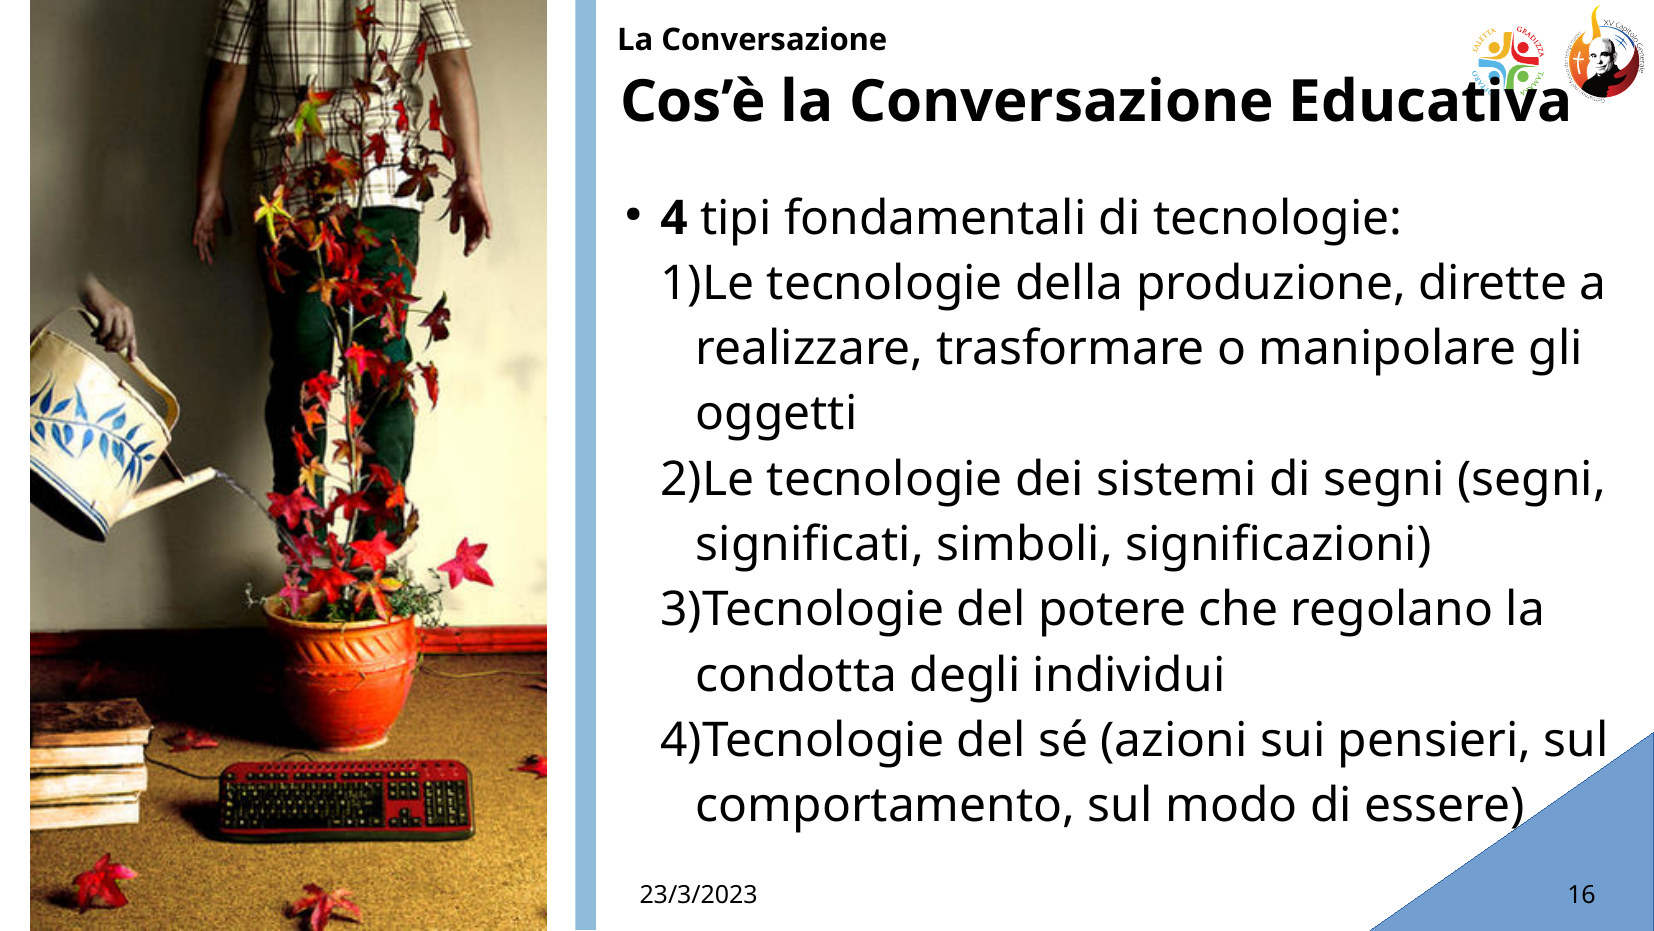

La Conversazione
Cos’è la Conversazione Educativa
# 4 tipi fondamentali di tecnologie:
Le tecnologie della produzione, dirette a realizzare, trasformare o manipolare gli oggetti
Le tecnologie dei sistemi di segni (segni, significati, simboli, significazioni)
Tecnologie del potere che regolano la condotta degli individui
Tecnologie del sé (azioni sui pensieri, sul comportamento, sul modo di essere)